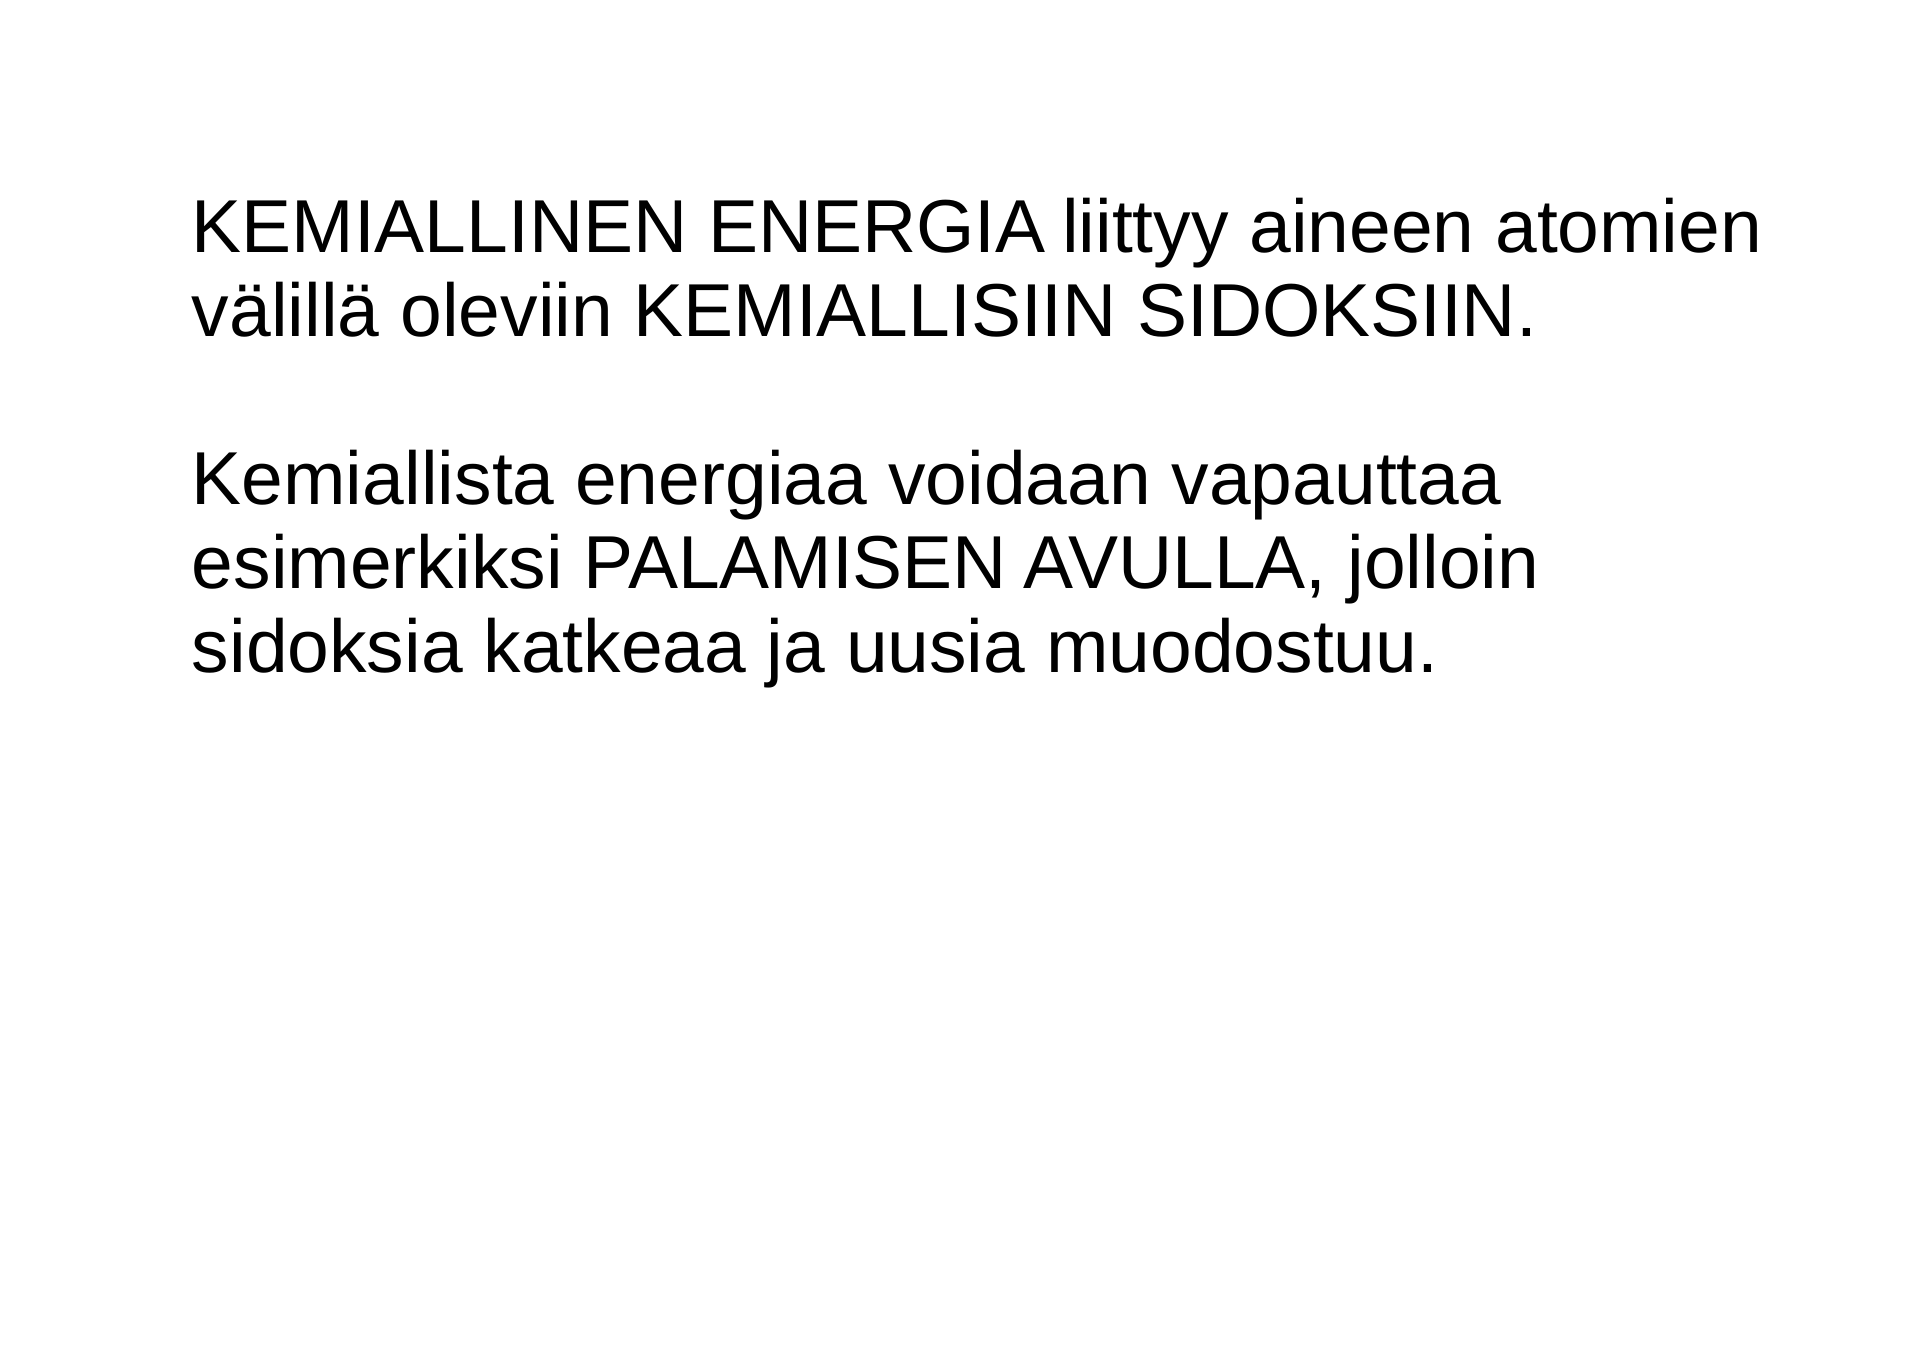

KEMIALLINEN ENERGIA liittyy aineen atomien välillä oleviin KEMIALLISIIN SIDOKSIIN.
Kemiallista energiaa voidaan vapauttaa esimerkiksi PALAMISEN AVULLA, jolloin sidoksia katkeaa ja uusia muodostuu.